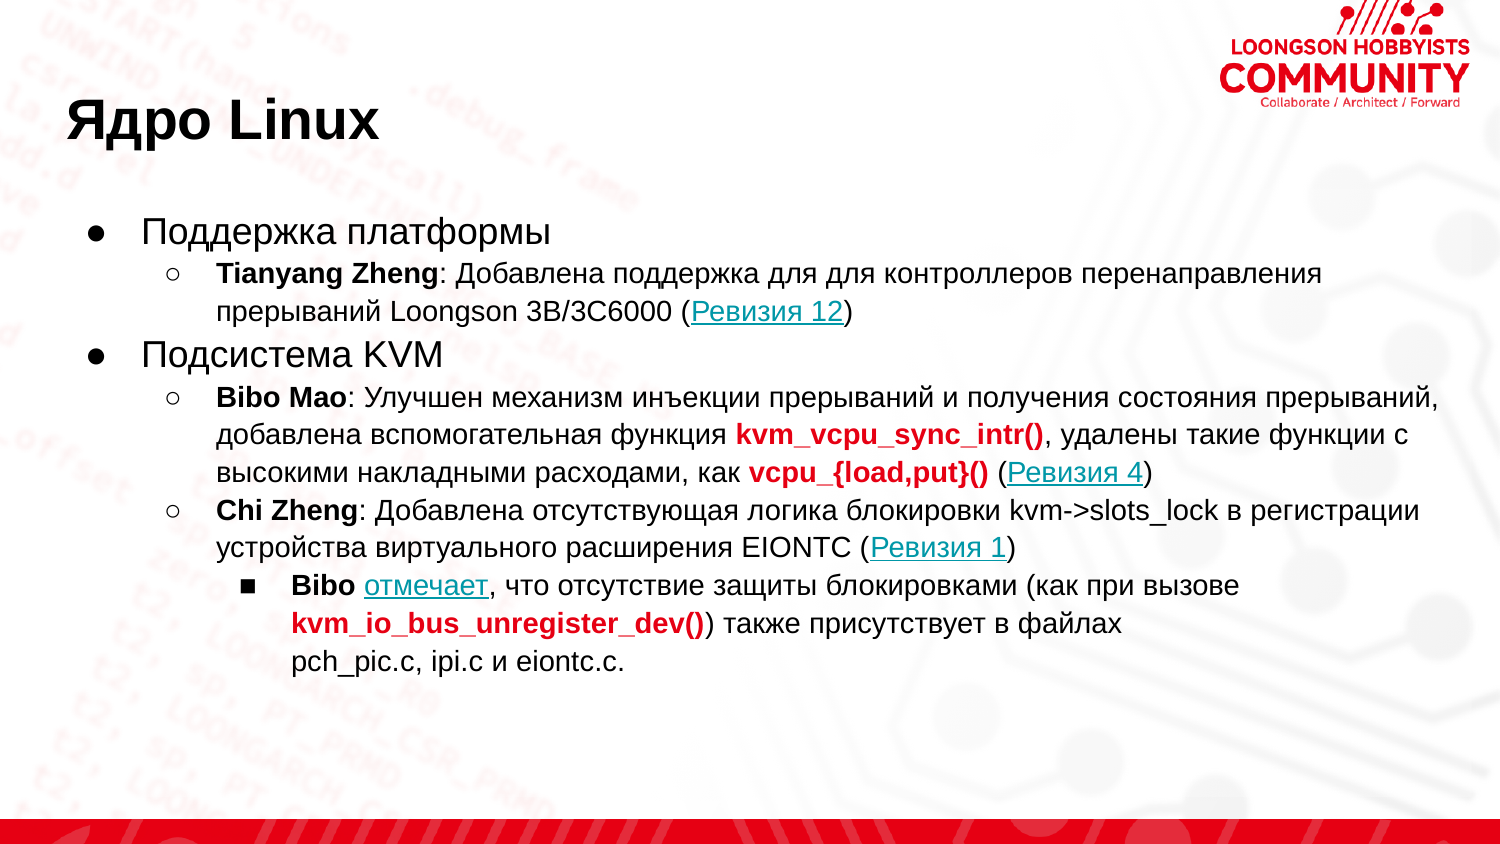

# Ядро Linux
Поддержка платформы
Tianyang Zheng: Добавлена поддержка для для контроллеров перенаправления прерываний Loongson 3B/3C6000 (Ревизия 12)
Подсистема KVM
Bibo Mao: Улучшен механизм инъекции прерываний и получения состояния прерываний, добавлена вспомогательная функция kvm_vcpu_sync_intr(), удалены такие функции с высокими накладными расходами, как vcpu_{load,put}() (Ревизия 4)
Chi Zheng: Добавлена отсутствующая логика блокировки kvm->slots_lock в регистрации устройства виртуального расширения EIONTC (Ревизия 1)
Bibo отмечает, что отсутствие защиты блокировками (как при вызове kvm_io_bus_unregister_dev()) также присутствует в файлах
pch_pic.c, ipi.c и eiontc.c.